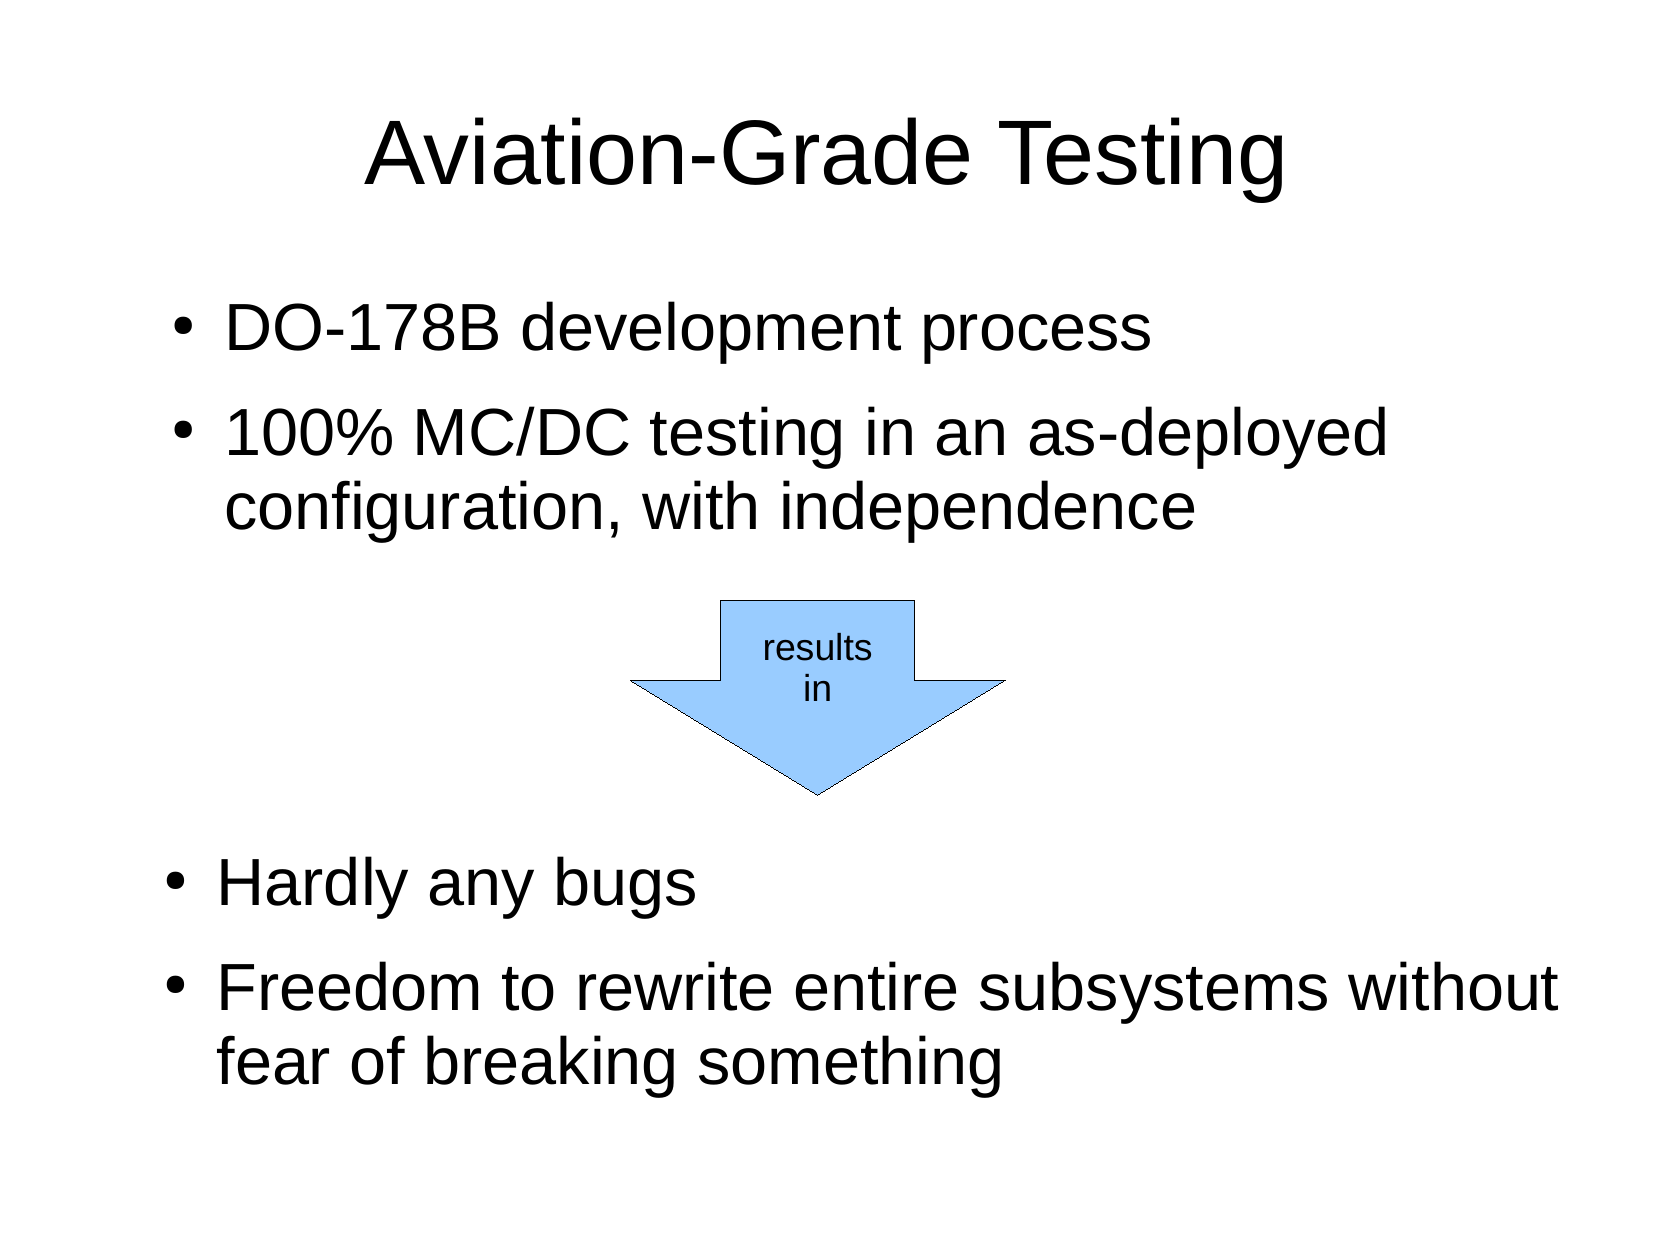

# Aviation-Grade Testing
DO-178B development process
100% MC/DC testing in an as-deployed configuration, with independence
results
in
Hardly any bugs
Freedom to rewrite entire subsystems without fear of breaking something